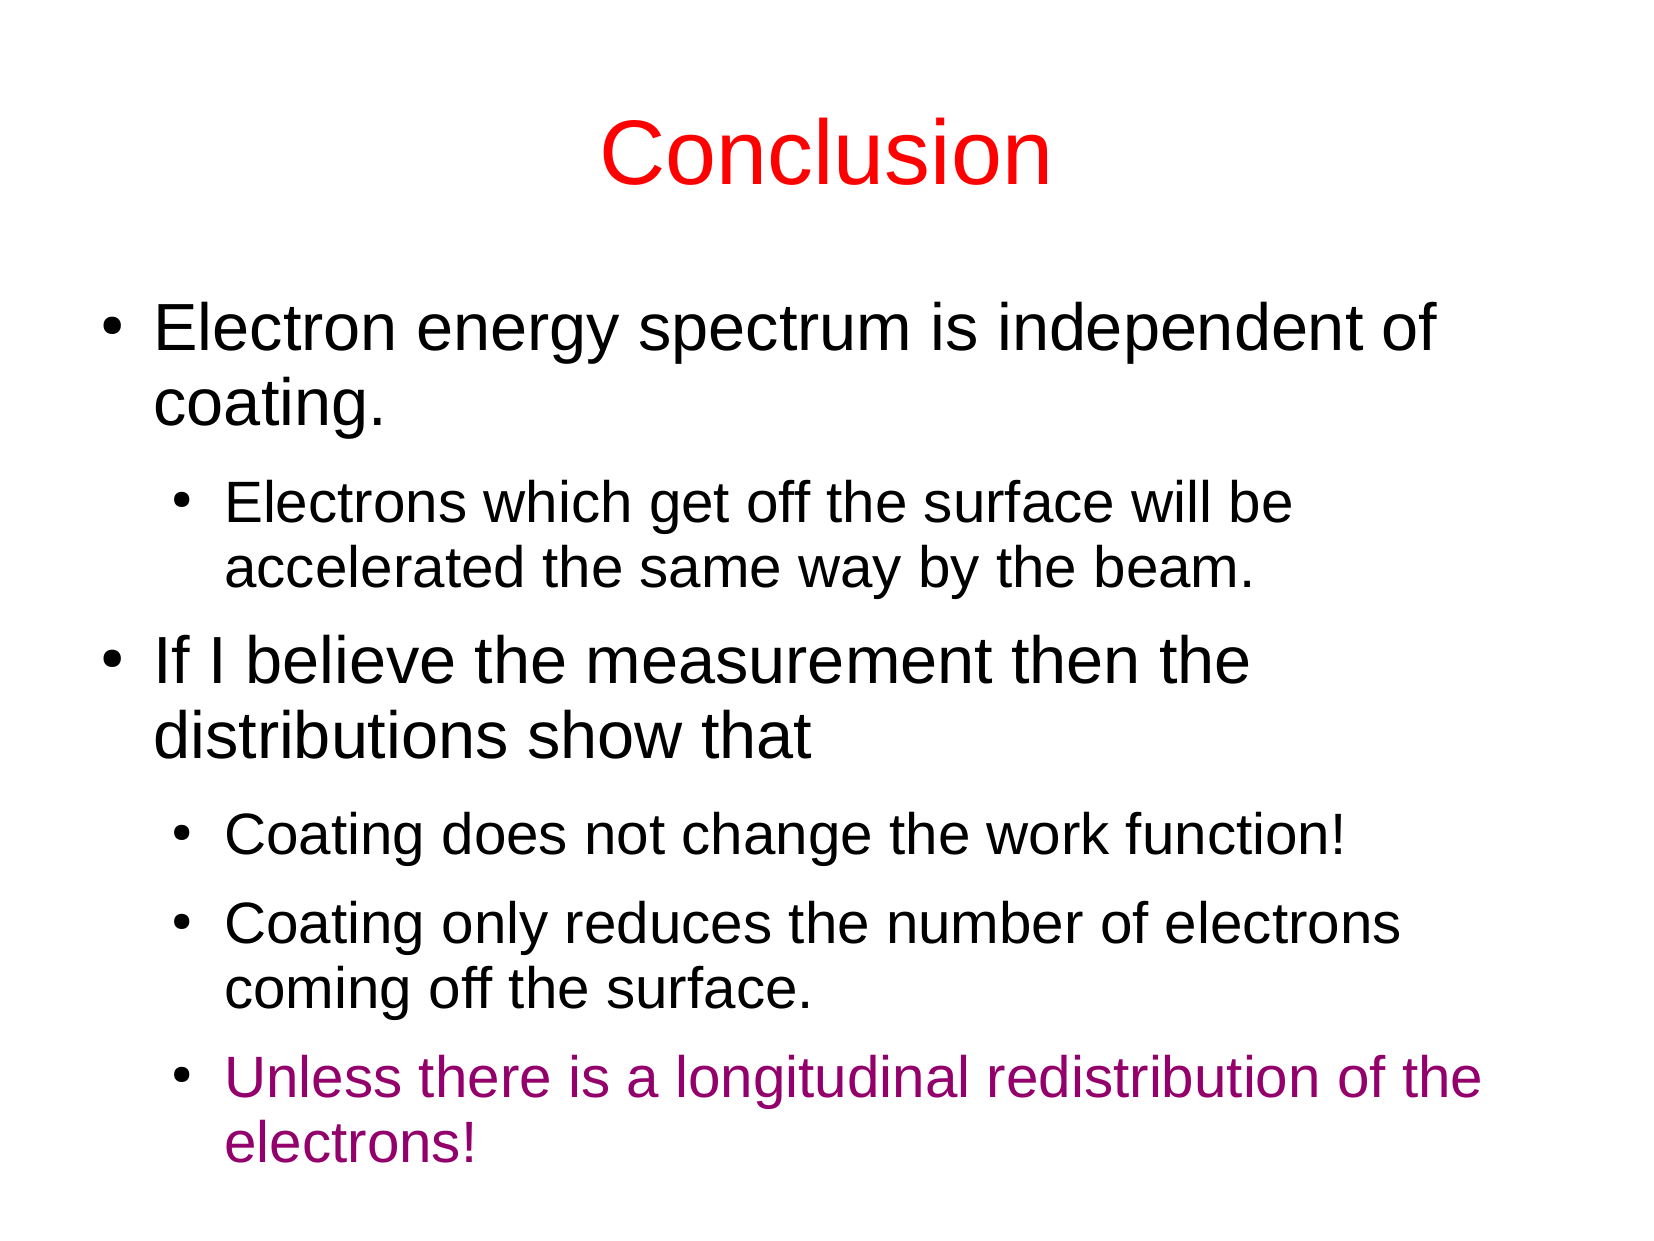

# Conclusion
Electron energy spectrum is independent of coating.
Electrons which get off the surface will be accelerated the same way by the beam.
If I believe the measurement then the distributions show that
Coating does not change the work function!
Coating only reduces the number of electrons coming off the surface.
Unless there is a longitudinal redistribution of the electrons!